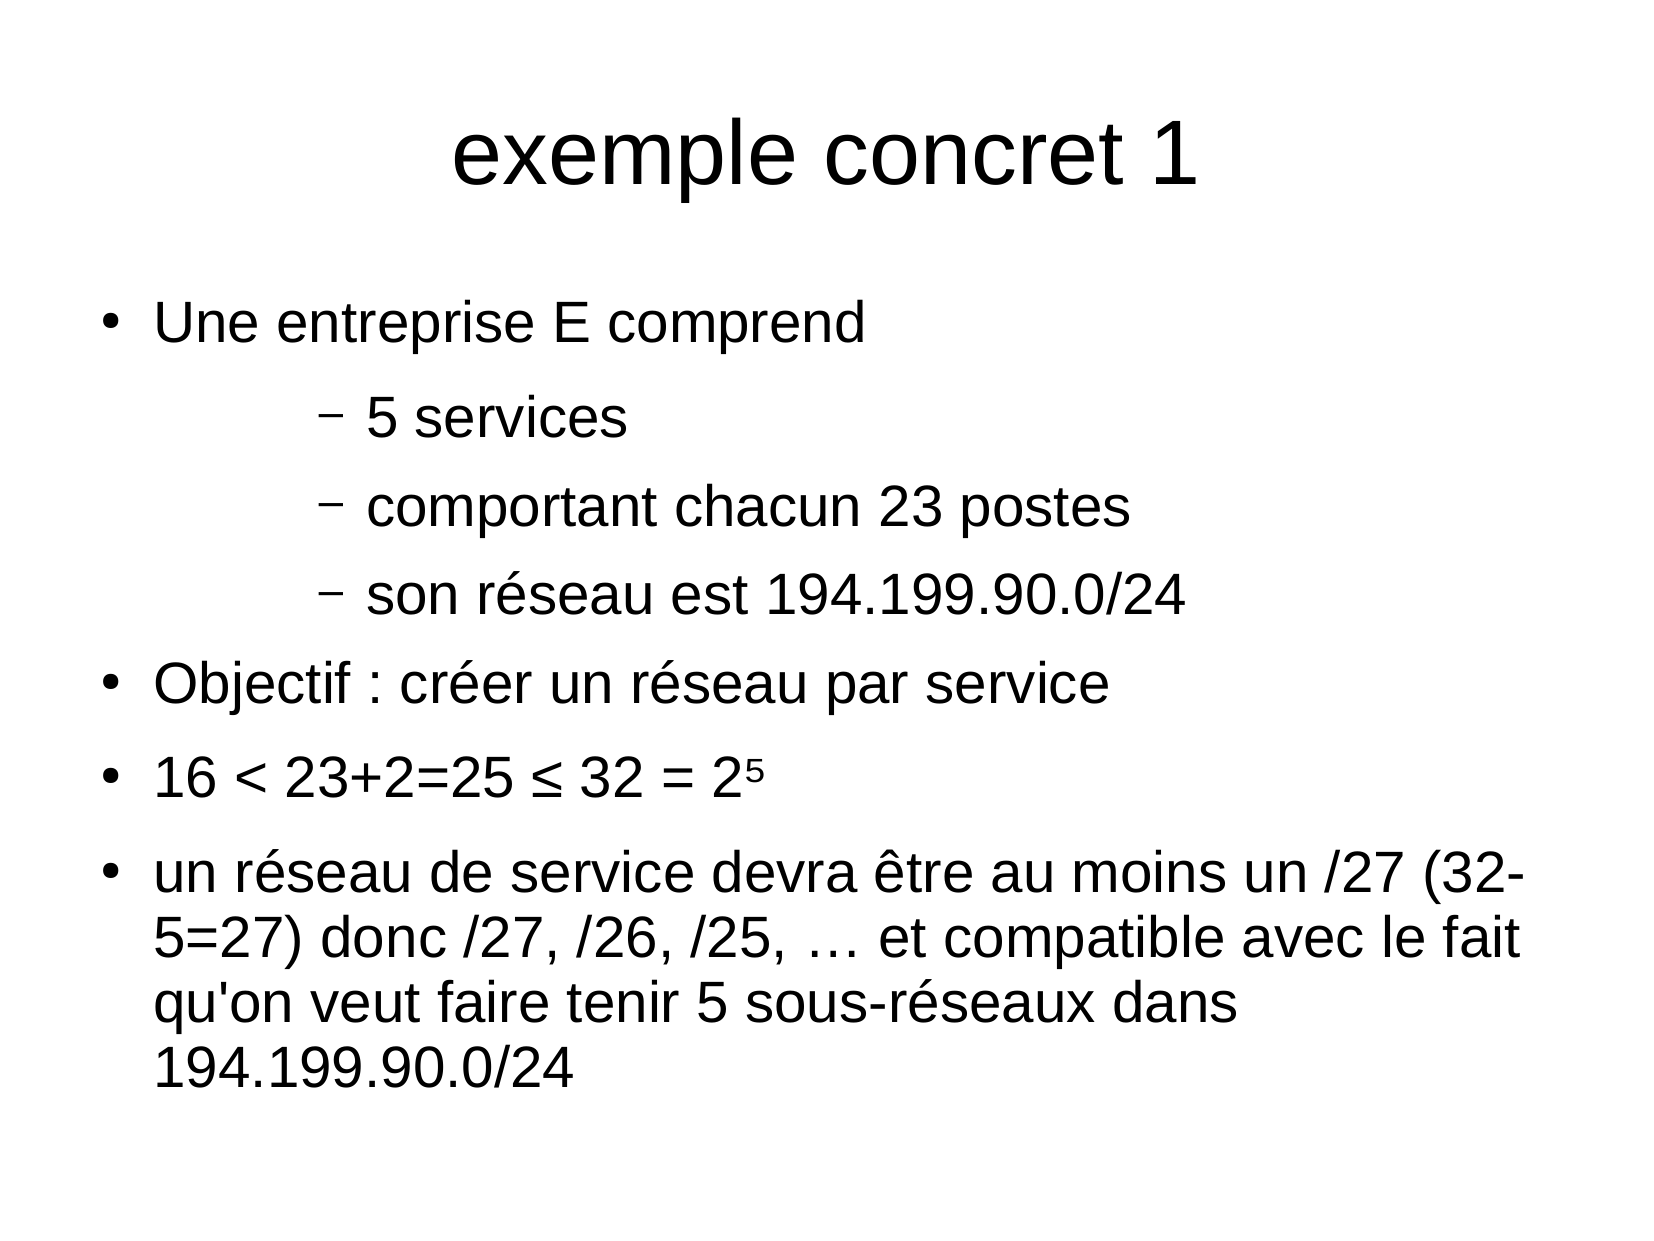

# exemple concret 1
Une entreprise E comprend
5 services
comportant chacun 23 postes
son réseau est 194.199.90.0/24
Objectif : créer un réseau par service
16 < 23+2=25 ≤ 32 = 2⁵
un réseau de service devra être au moins un /27 (32-5=27) donc /27, /26, /25, … et compatible avec le fait qu'on veut faire tenir 5 sous-réseaux dans 194.199.90.0/24